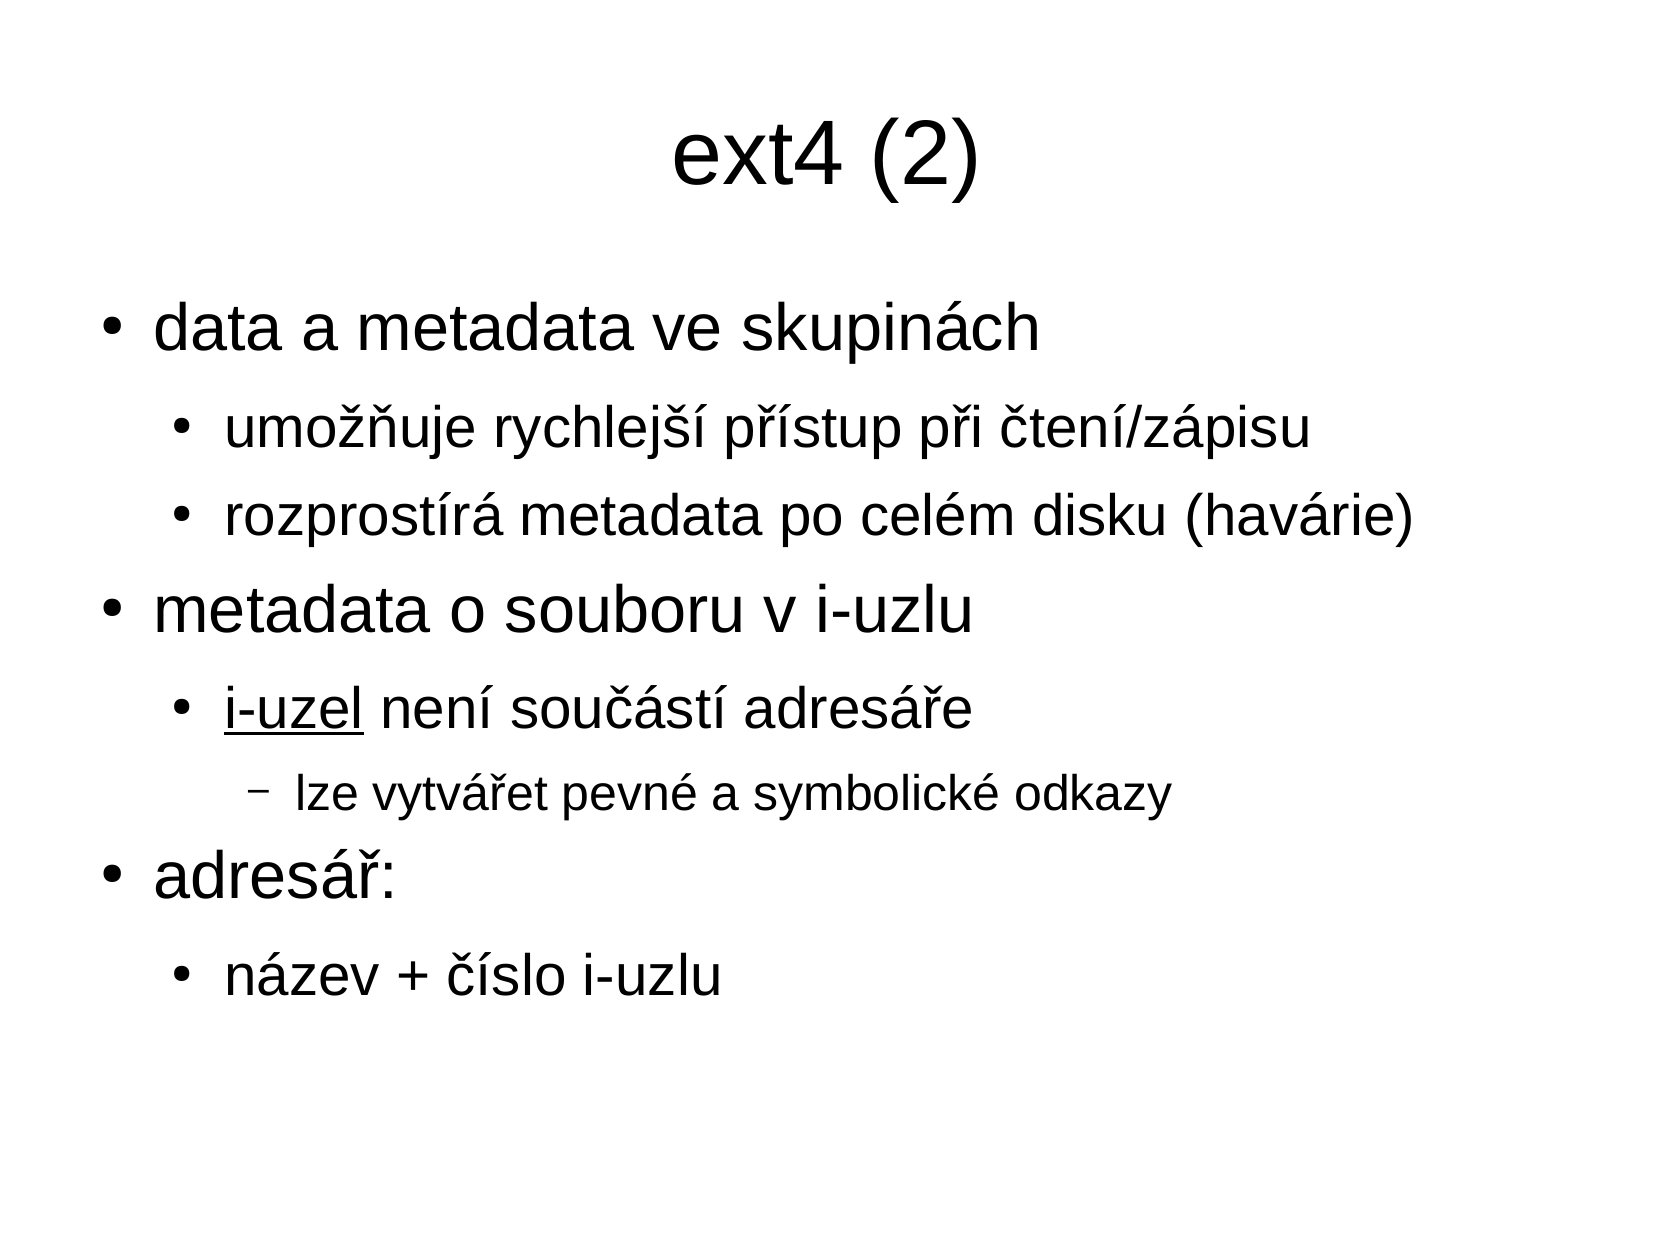

# ext4 (2)
data a metadata ve skupinách
umožňuje rychlejší přístup při čtení/zápisu
rozprostírá metadata po celém disku (havárie)
metadata o souboru v i-uzlu
i-uzel není součástí adresáře
lze vytvářet pevné a symbolické odkazy
adresář:
název + číslo i-uzlu